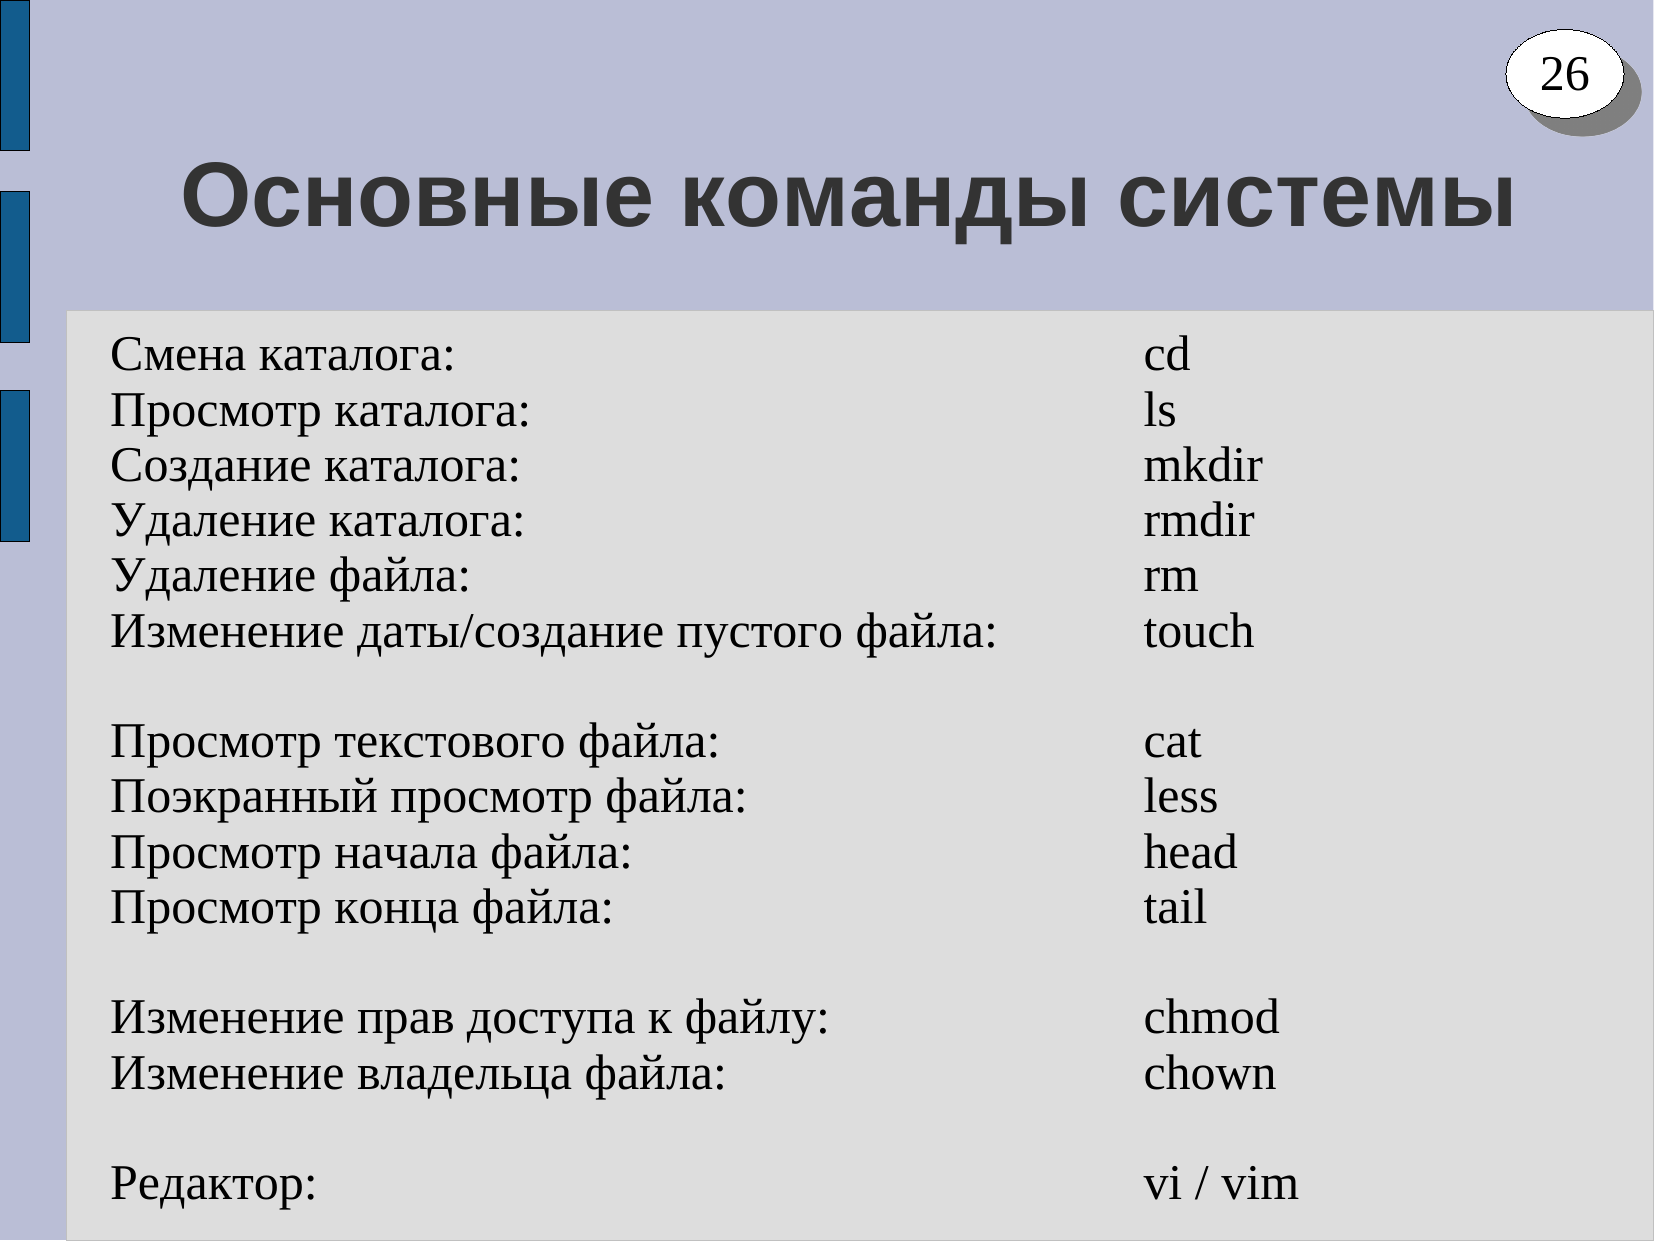

26
# Основные команды системы
Смена каталога:										cd
Просмотр каталога:									ls
Создание каталога:									mkdir
Удаление каталога:									rmdir
Удаление файла:										rm
Изменение даты/создание пустого файла:		touch
Просмотр текстового файла:						cat
Поэкранный просмотр файла:						less
Просмотр начала файла:							head
Просмотр конца файла:								tail
Изменение прав доступа к файлу:					chmod
Изменение владельца файла:						chown
Редактор:												vi / vim